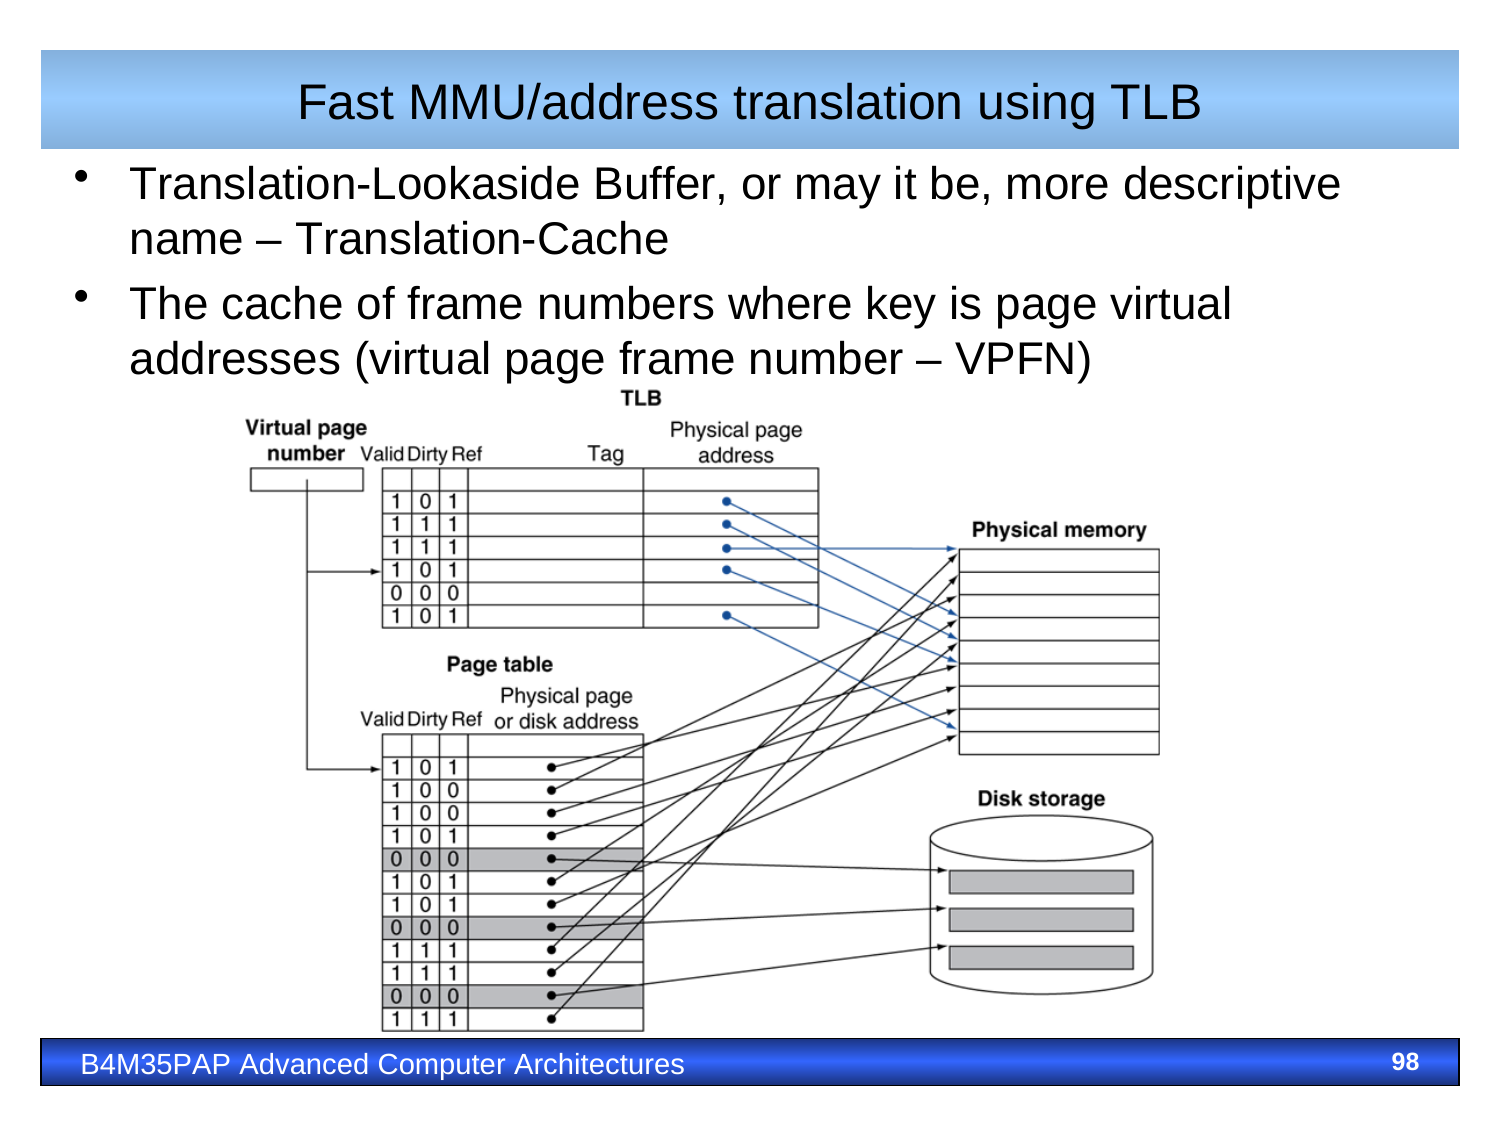

# Fast MMU/address translation using TLB
Translation-Lookaside Buffer, or may it be, more descriptive name – Translation-Cache
The cache of frame numbers where key is page virtual addresses (virtual page frame number – VPFN)